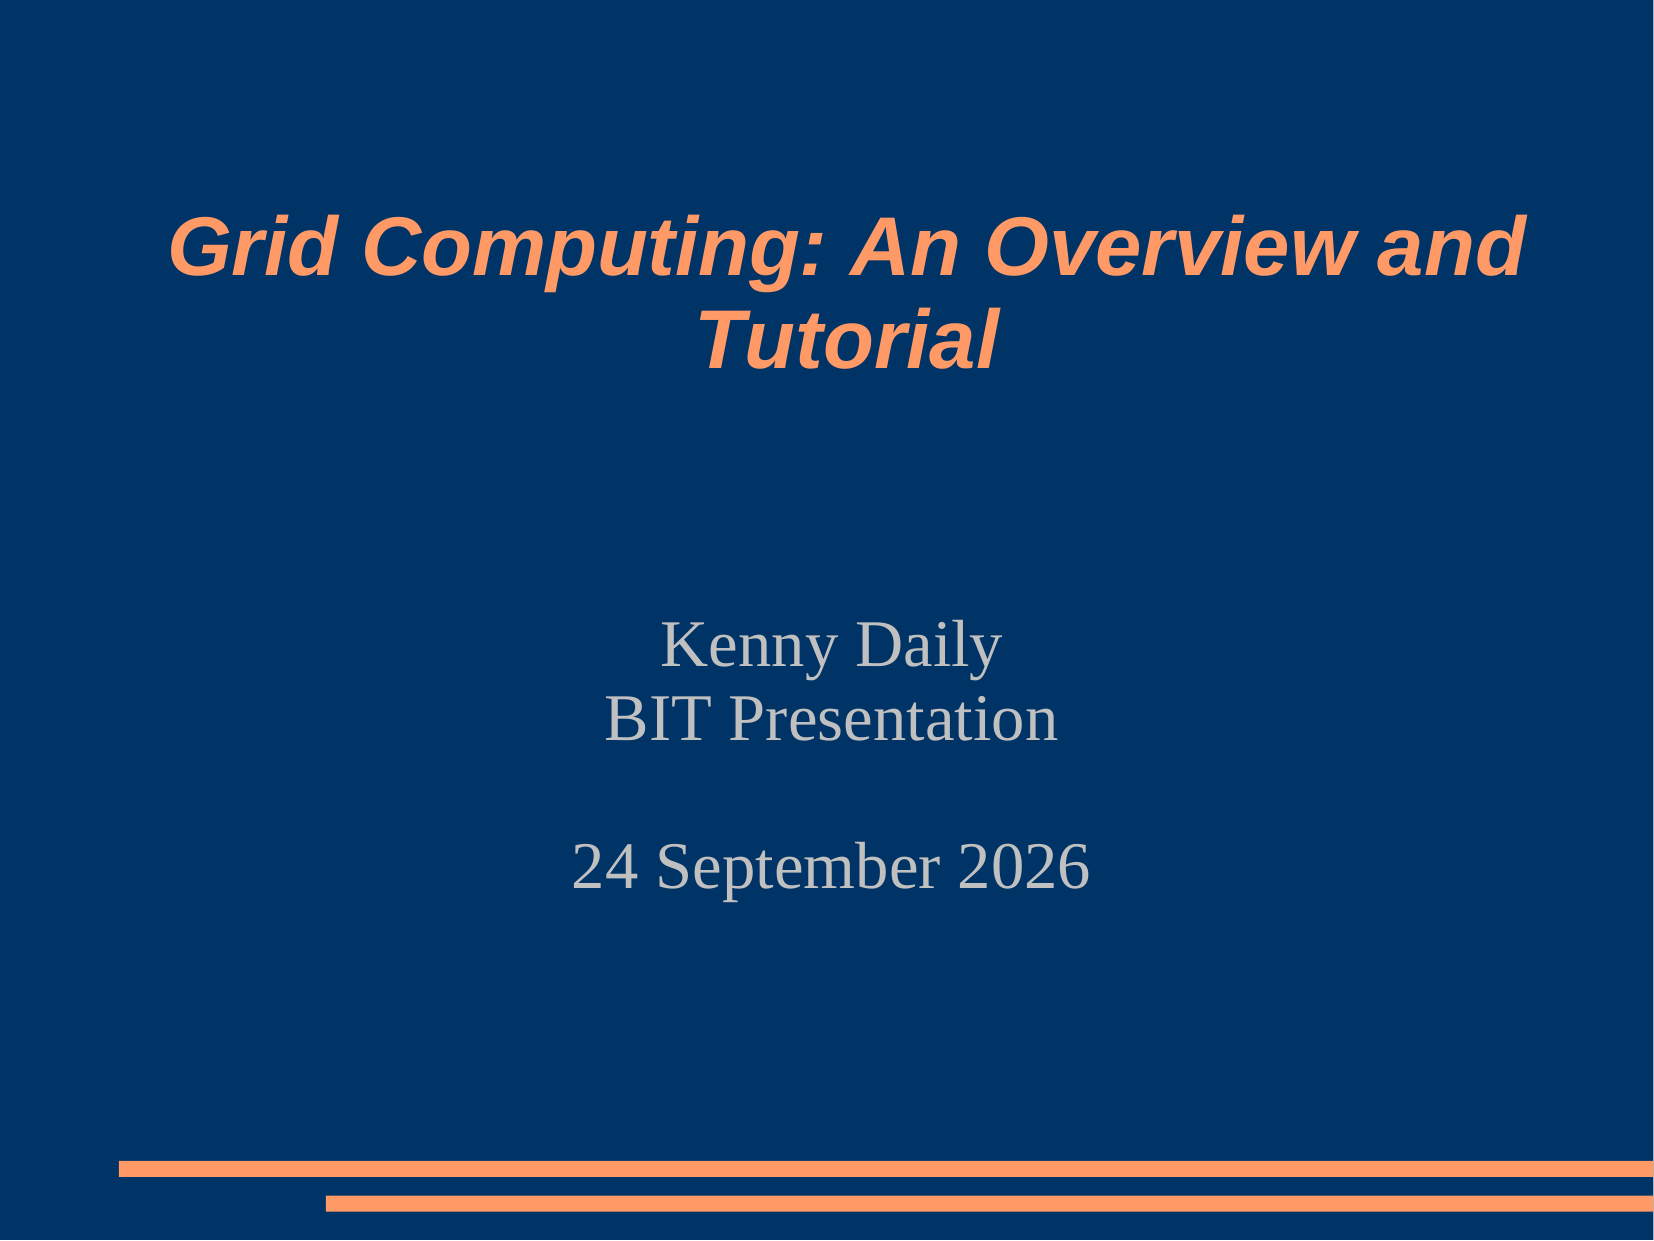

# Grid Computing: An Overview and Tutorial
Kenny Daily
BIT Presentation